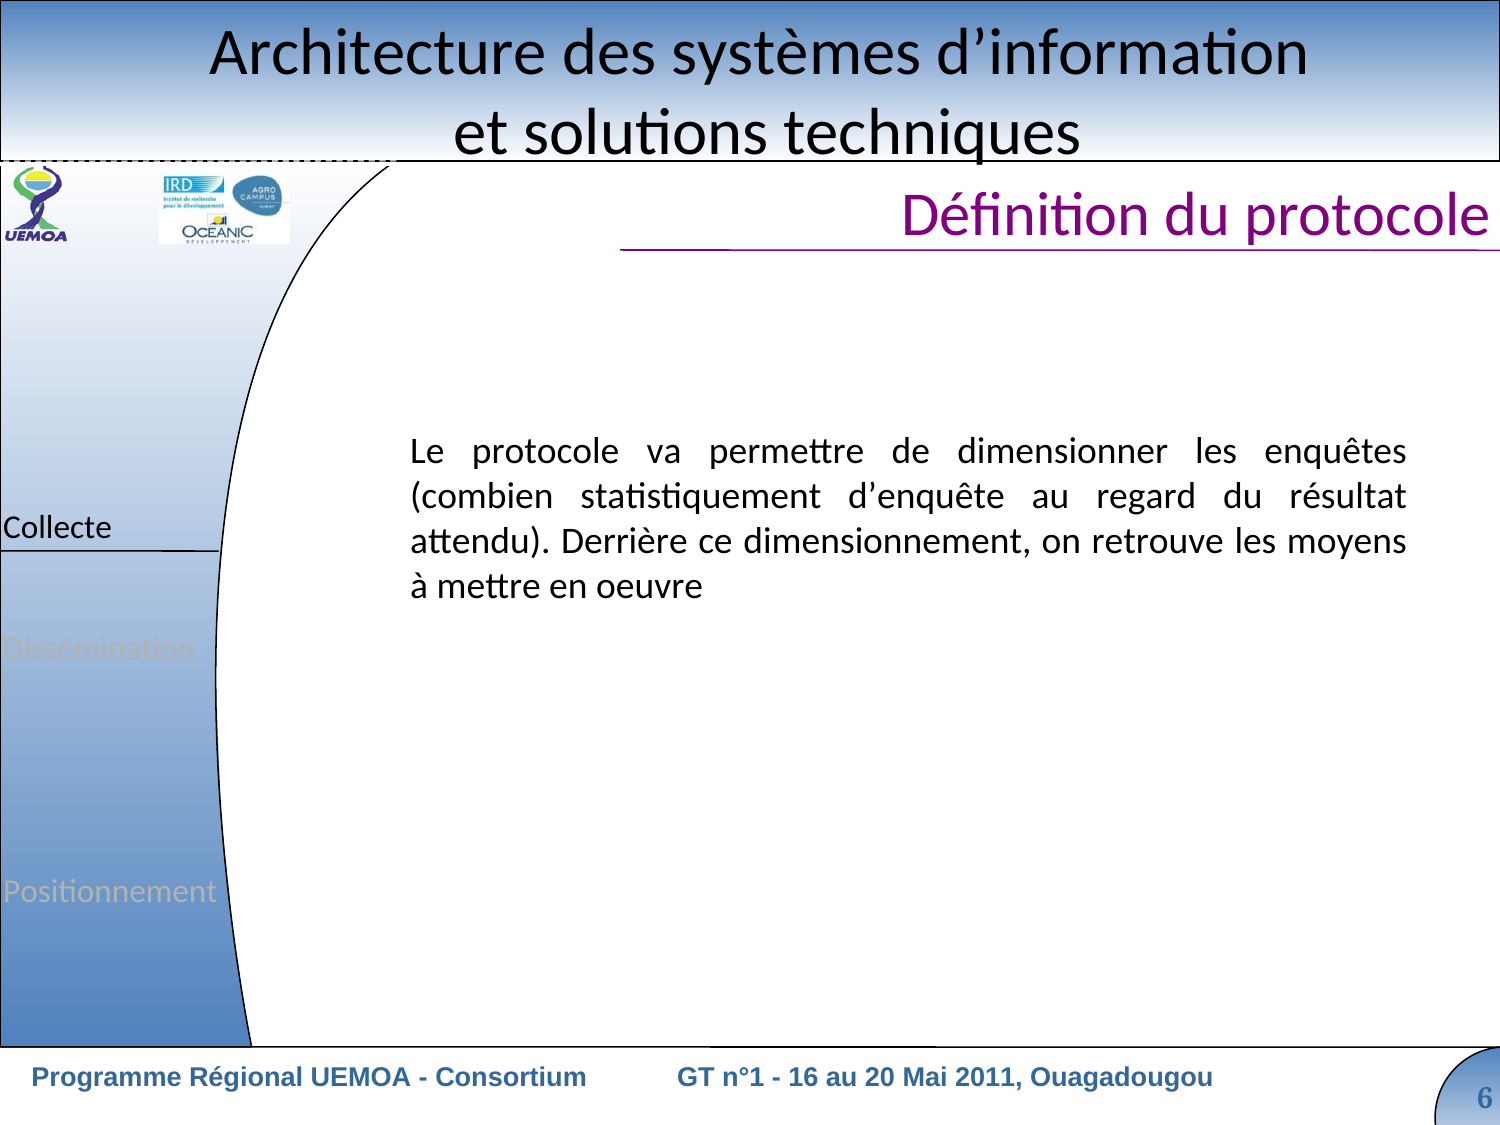

Architecture des systèmes d’information
et solutions techniques
Définition du protocole
Le protocole va permettre de dimensionner les enquêtes (combien statistiquement d’enquête au regard du résultat attendu). Derrière ce dimensionnement, on retrouve les moyens à mettre en oeuvre
Collecte
Dissémination
Positionnement